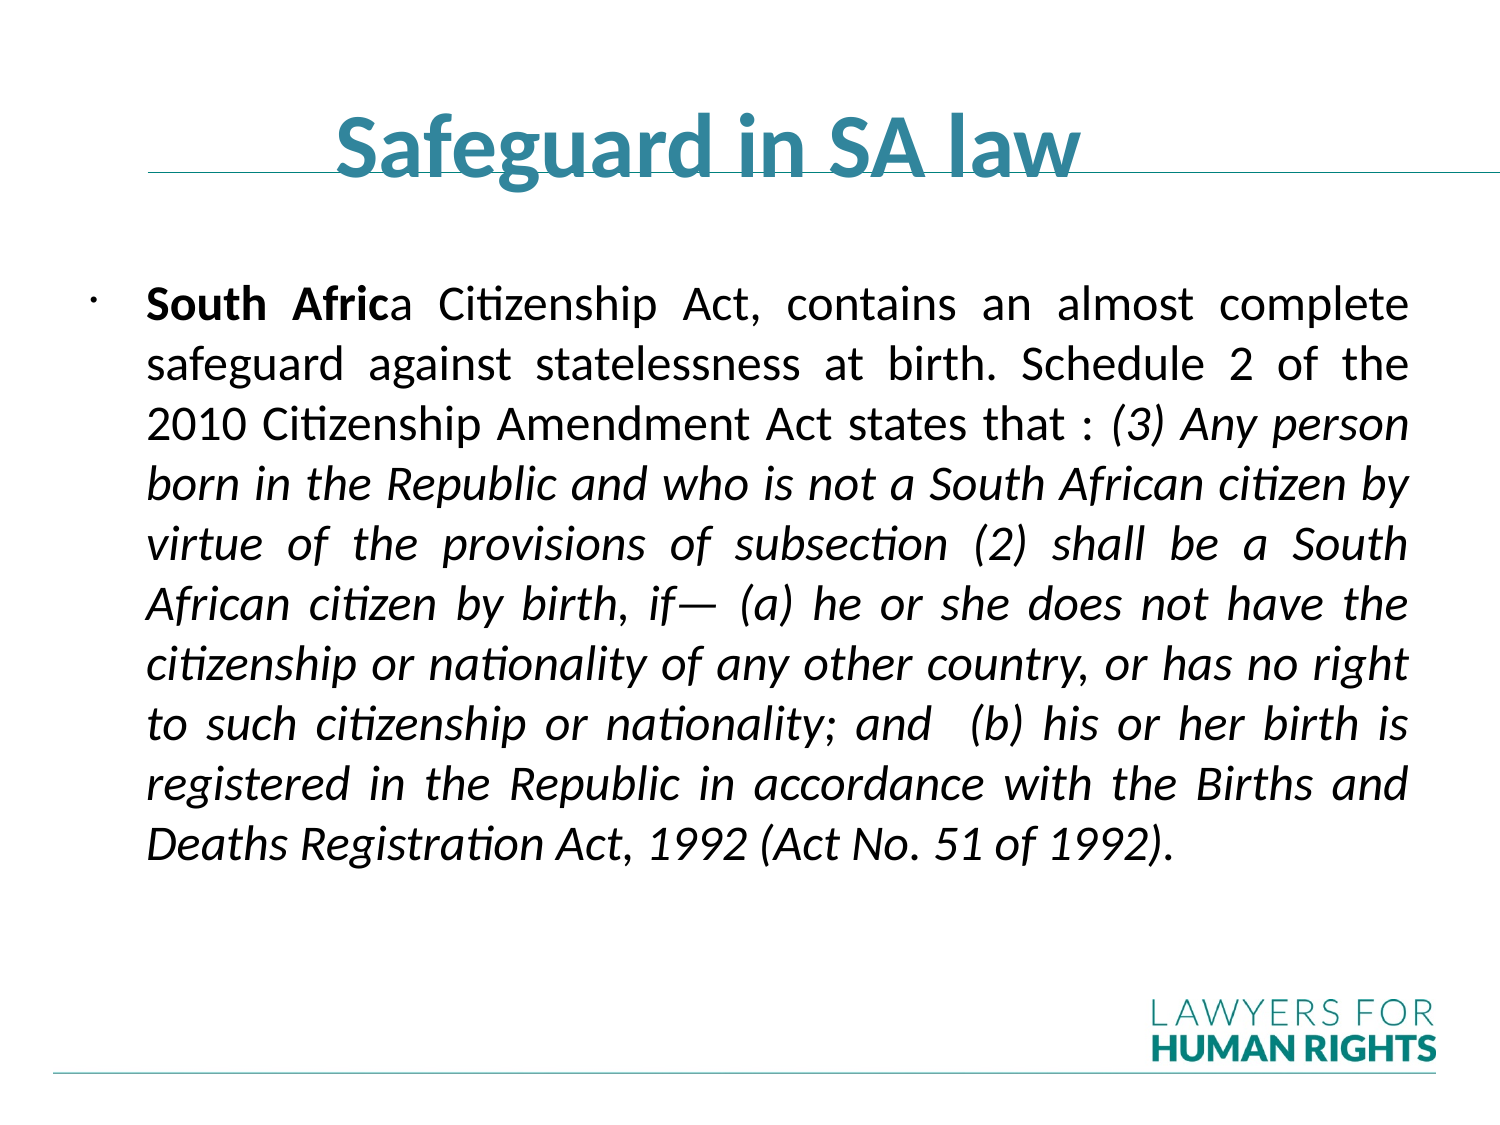

# Safeguard in SA law
South Africa Citizenship Act, contains an almost complete safeguard against statelessness at birth. Schedule 2 of the 2010 Citizenship Amendment Act states that : (3) Any person born in the Republic and who is not a South African citizen by virtue of the provisions of subsection (2) shall be a South African citizen by birth, if— (a) he or she does not have the citizenship or nationality of any other country, or has no right to such citizenship or nationality; and (b) his or her birth is registered in the Republic in accordance with the Births and Deaths Registration Act, 1992 (Act No. 51 of 1992).